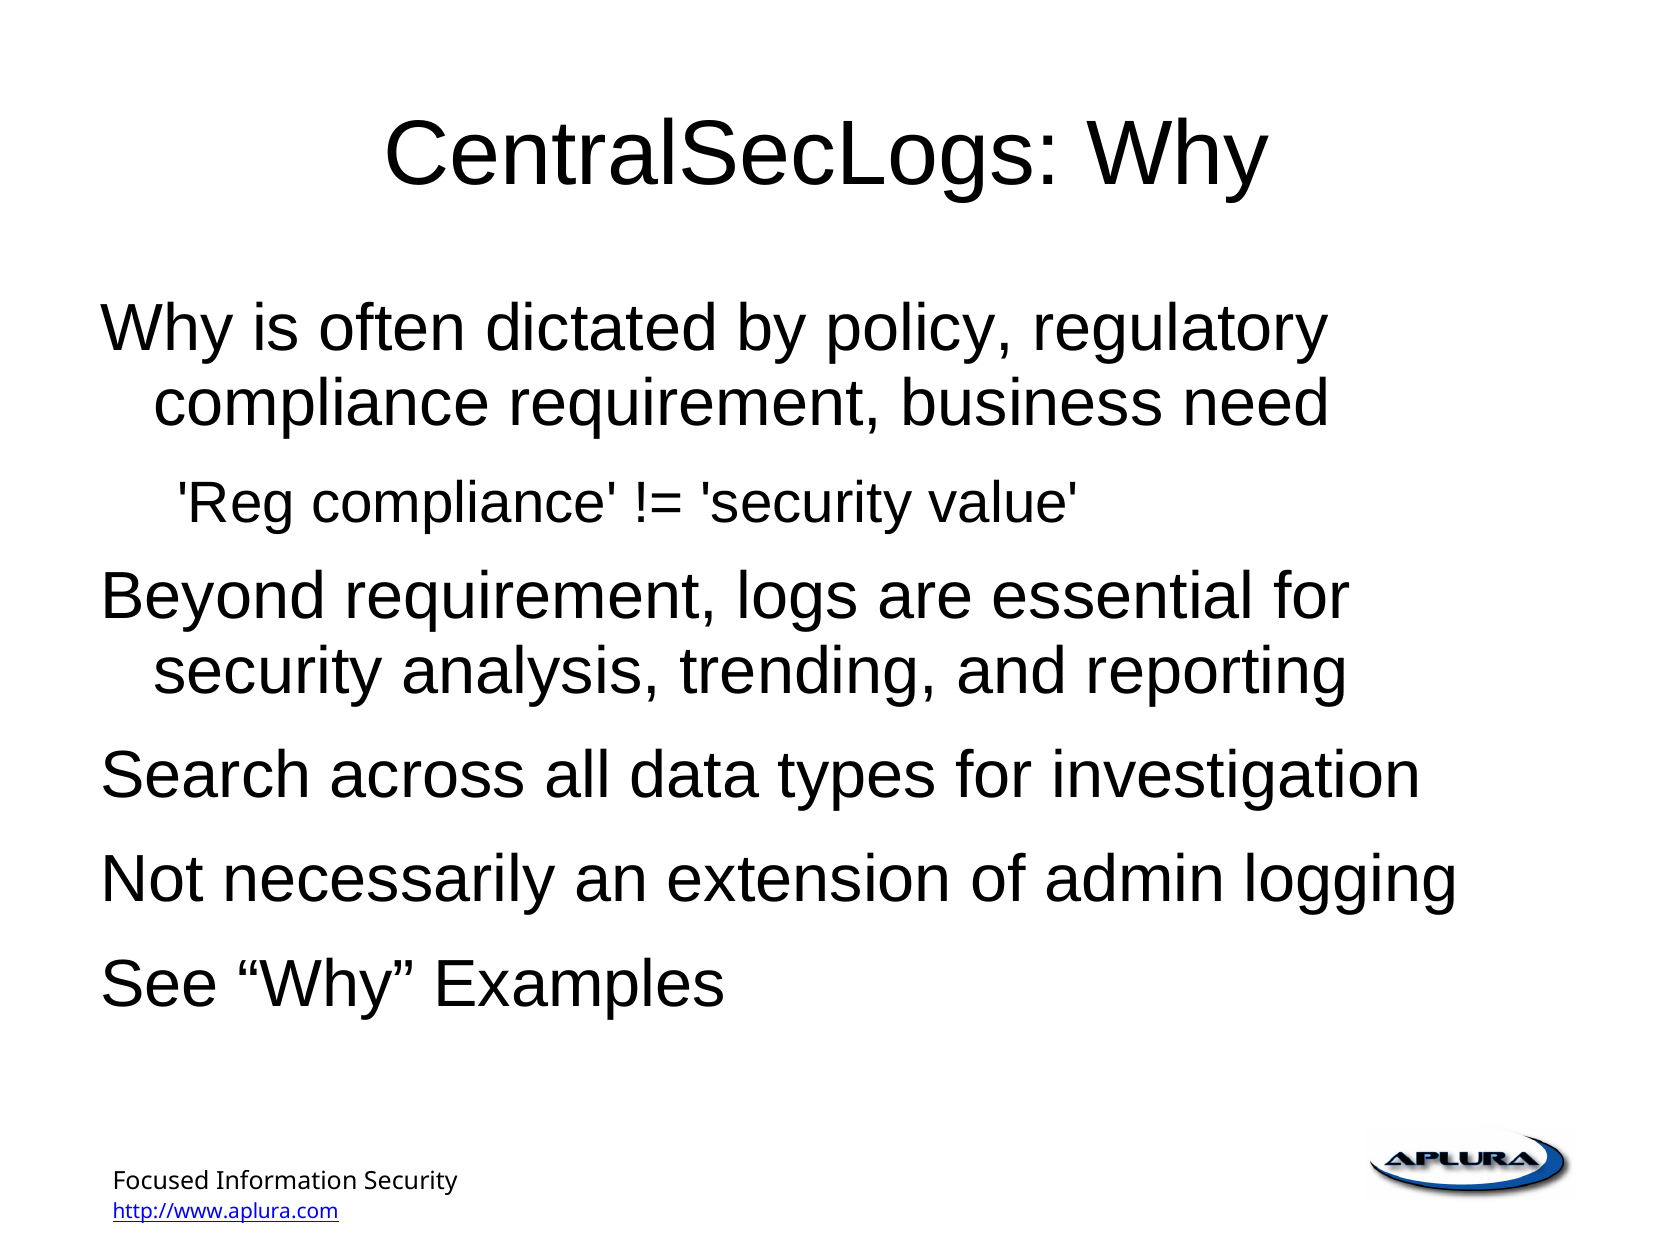

# CentralSecLogs: Why
Why is often dictated by policy, regulatory compliance requirement, business need
'Reg compliance' != 'security value'
Beyond requirement, logs are essential for security analysis, trending, and reporting
Search across all data types for investigation
Not necessarily an extension of admin logging
See “Why” Examples